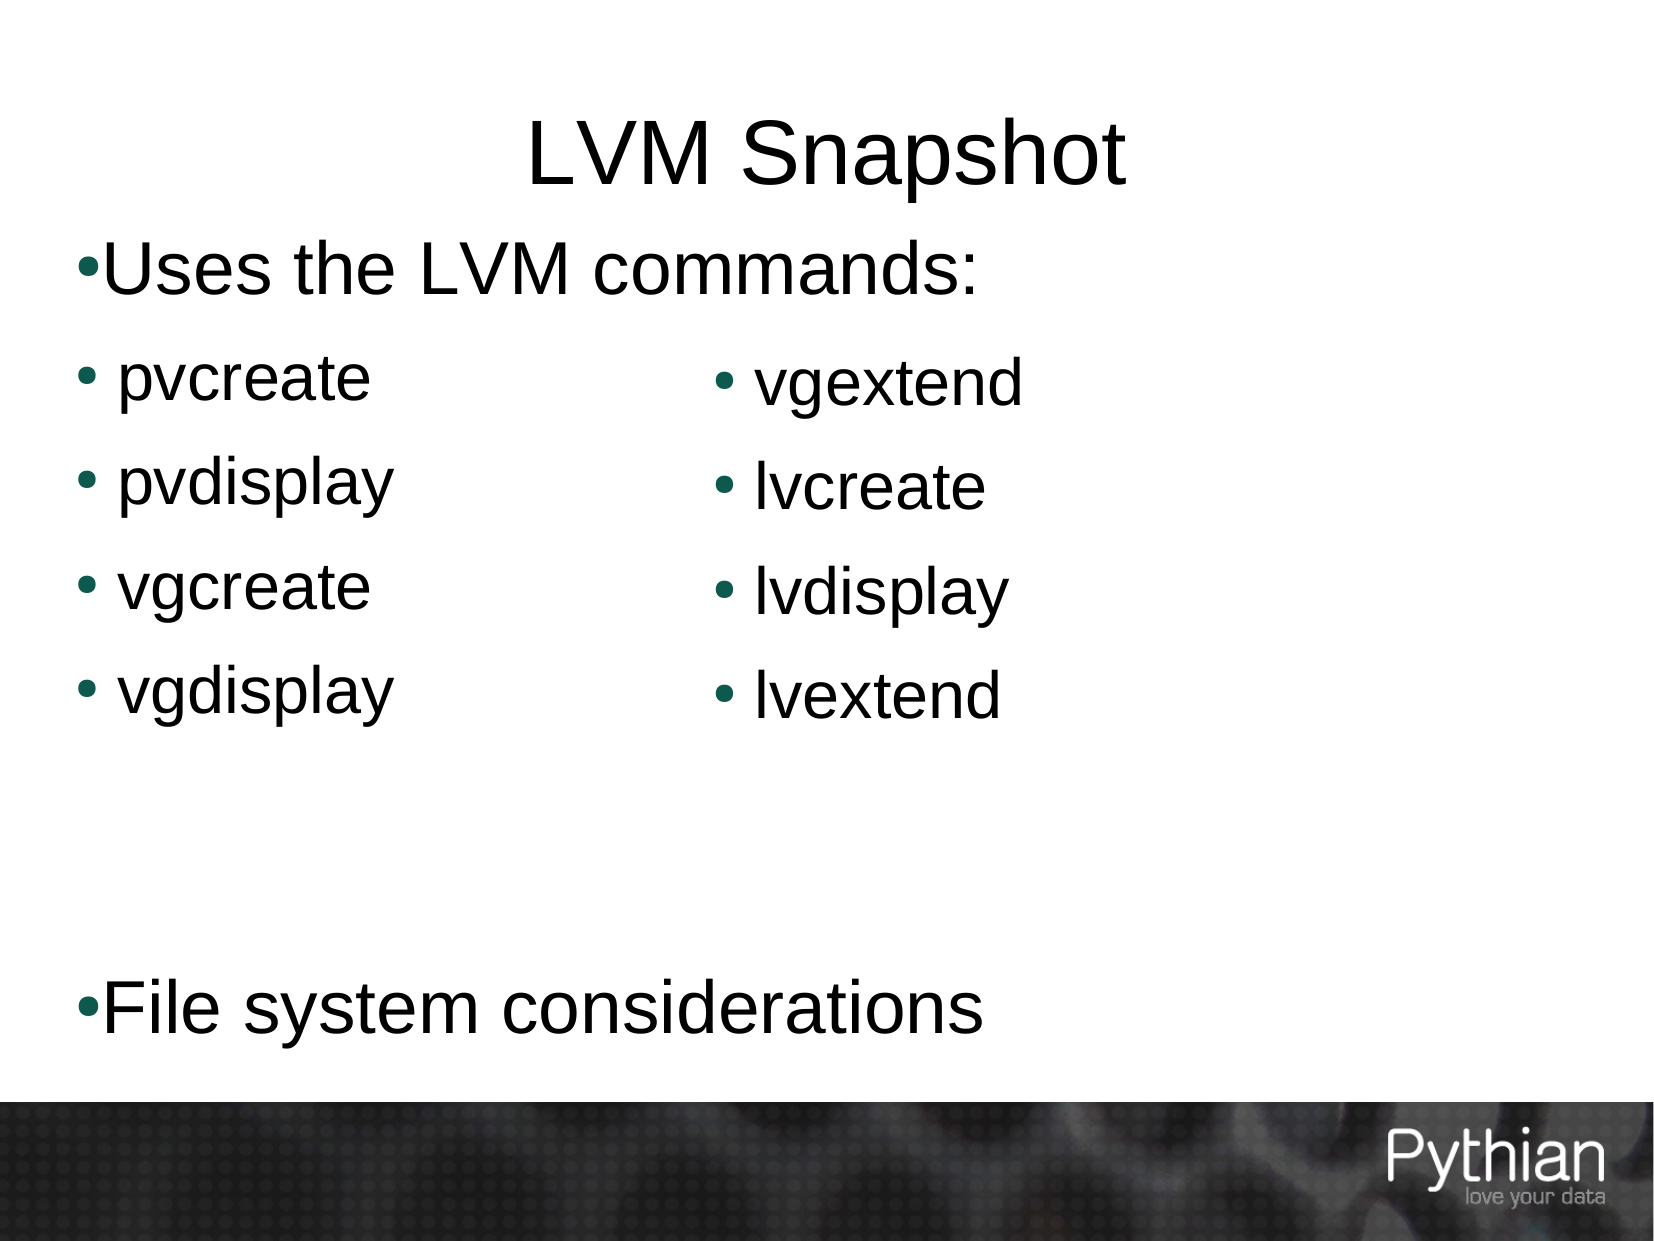

# LVM Snapshot
Uses the LVM commands:
 pvcreate
 pvdisplay
 vgcreate
 vgdisplay
File system considerations
 vgextend
 lvcreate
 lvdisplay
 lvextend